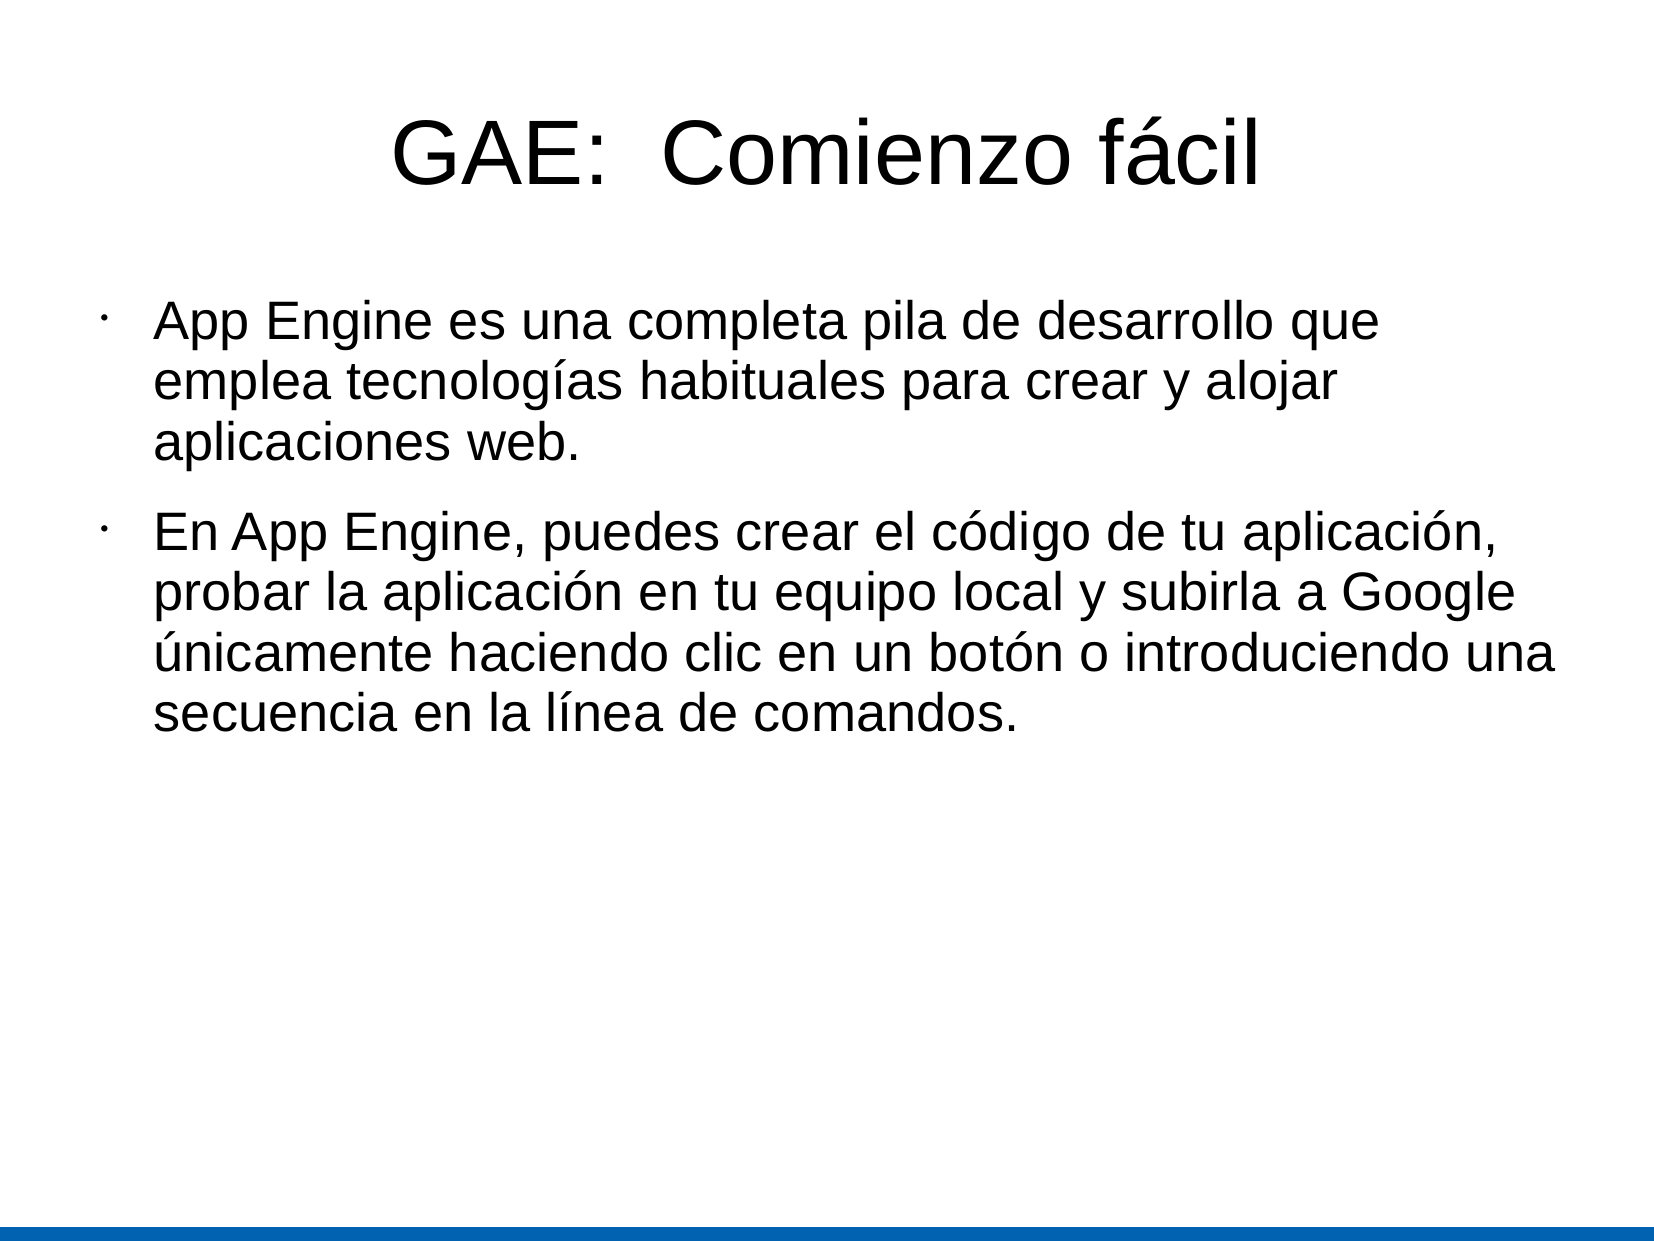

# GAE: Comienzo fácil
App Engine es una completa pila de desarrollo que emplea tecnologías habituales para crear y alojar aplicaciones web.
En App Engine, puedes crear el código de tu aplicación, probar la aplicación en tu equipo local y subirla a Google únicamente haciendo clic en un botón o introduciendo una secuencia en la línea de comandos.